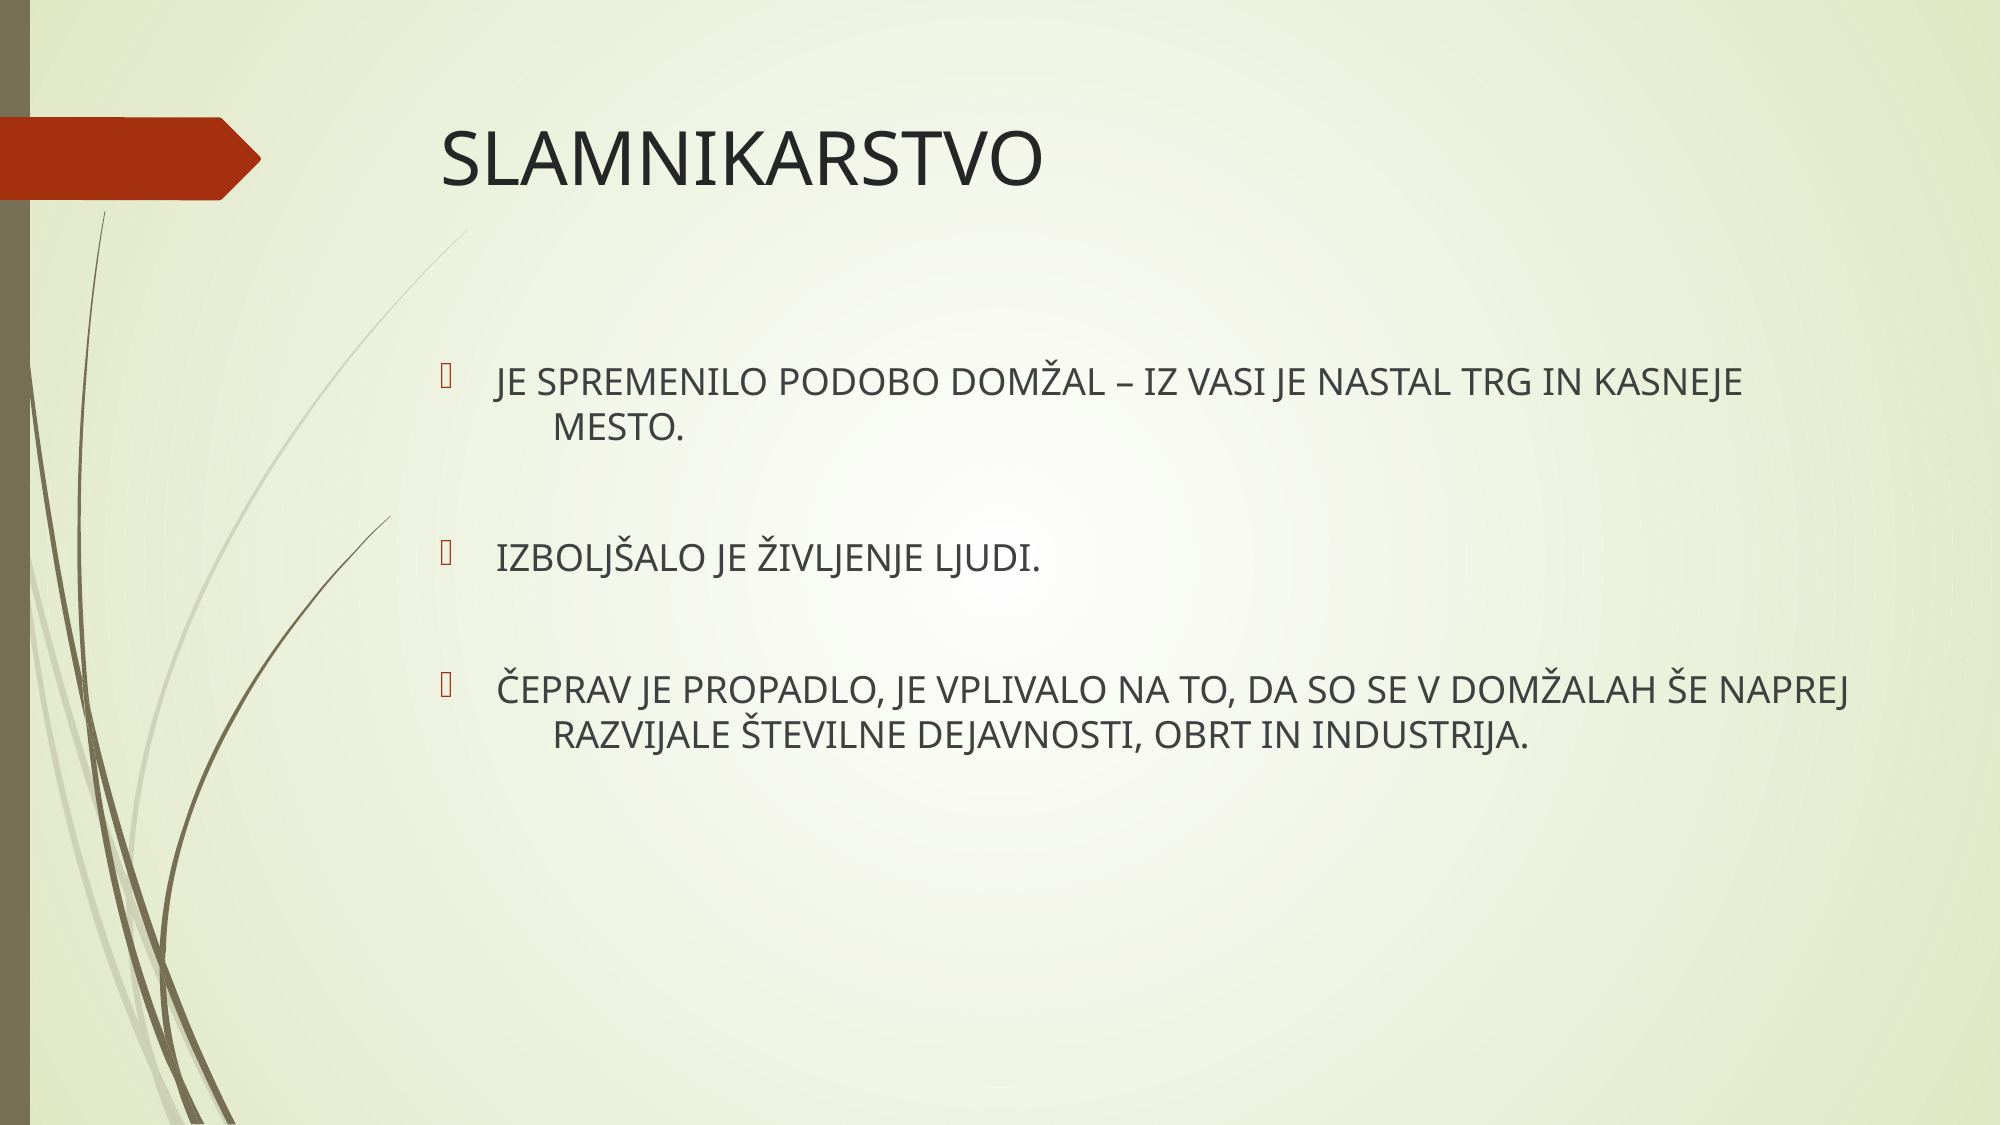

# SLAMNIKARSTVO
JE SPREMENILO PODOBO DOMŽAL – IZ VASI JE NASTAL TRG IN KASNEJE MESTO.
IZBOLJŠALO JE ŽIVLJENJE LJUDI.
ČEPRAV JE PROPADLO, JE VPLIVALO NA TO, DA SO SE V DOMŽALAH ŠE NAPREJ RAZVIJALE ŠTEVILNE DEJAVNOSTI, OBRT IN INDUSTRIJA.